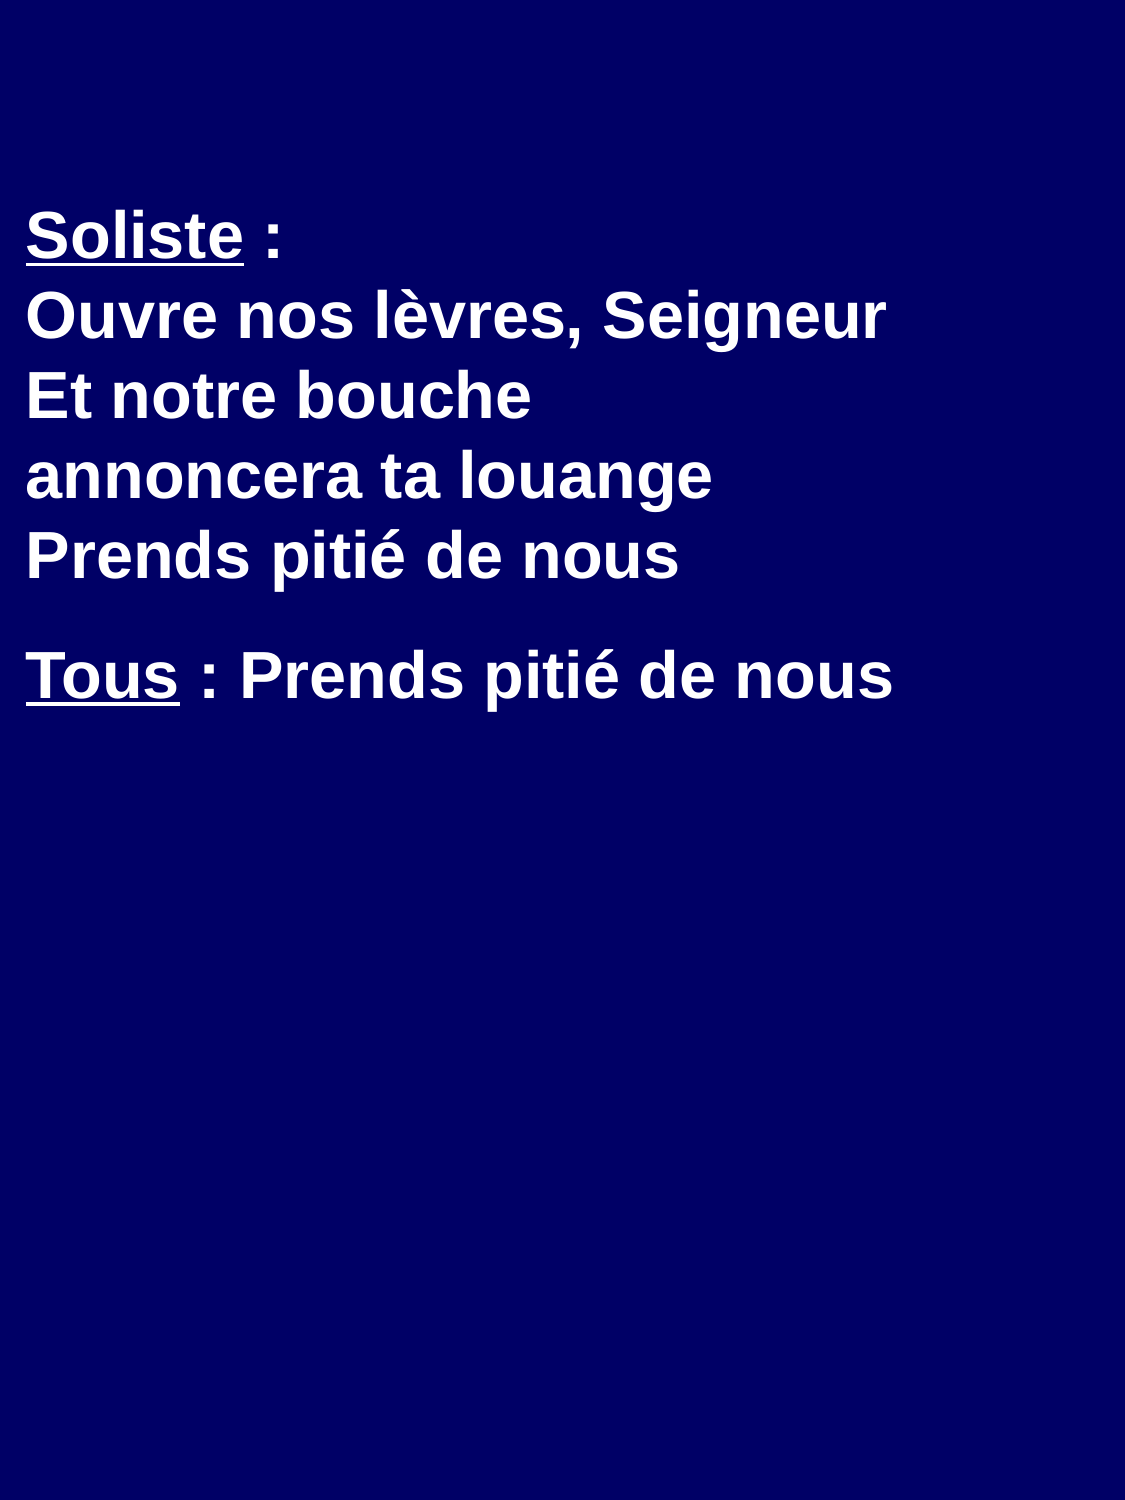

Soliste :
Ouvre nos lèvres, Seigneur
Et notre bouche
annoncera ta louange
Prends pitié de nous
Tous : Prends pitié de nous